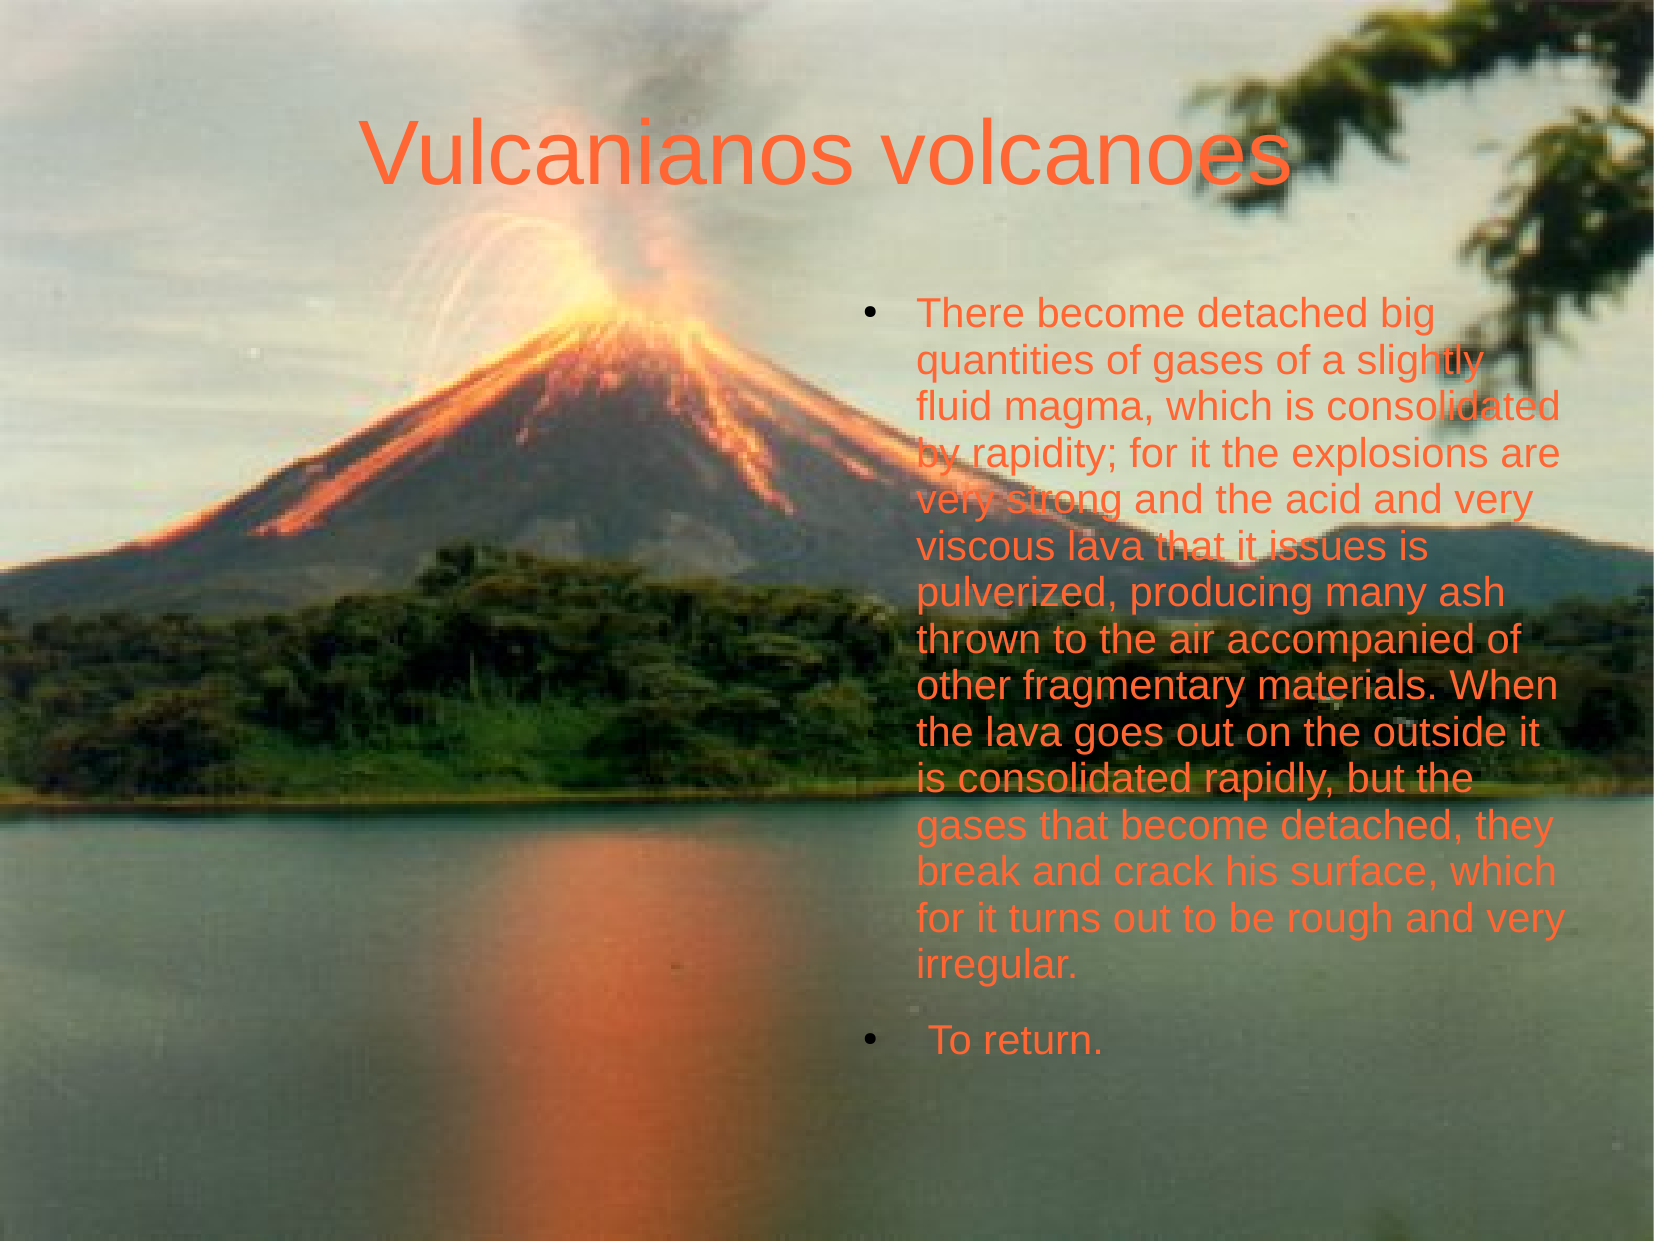

# Vulcanianos volcanoes
There become detached big quantities of gases of a slightly fluid magma, which is consolidated by rapidity; for it the explosions are very strong and the acid and very viscous lava that it issues is pulverized, producing many ash thrown to the air accompanied of other fragmentary materials. When the lava goes out on the outside it is consolidated rapidly, but the gases that become detached, they break and crack his surface, which for it turns out to be rough and very irregular.
 To return.